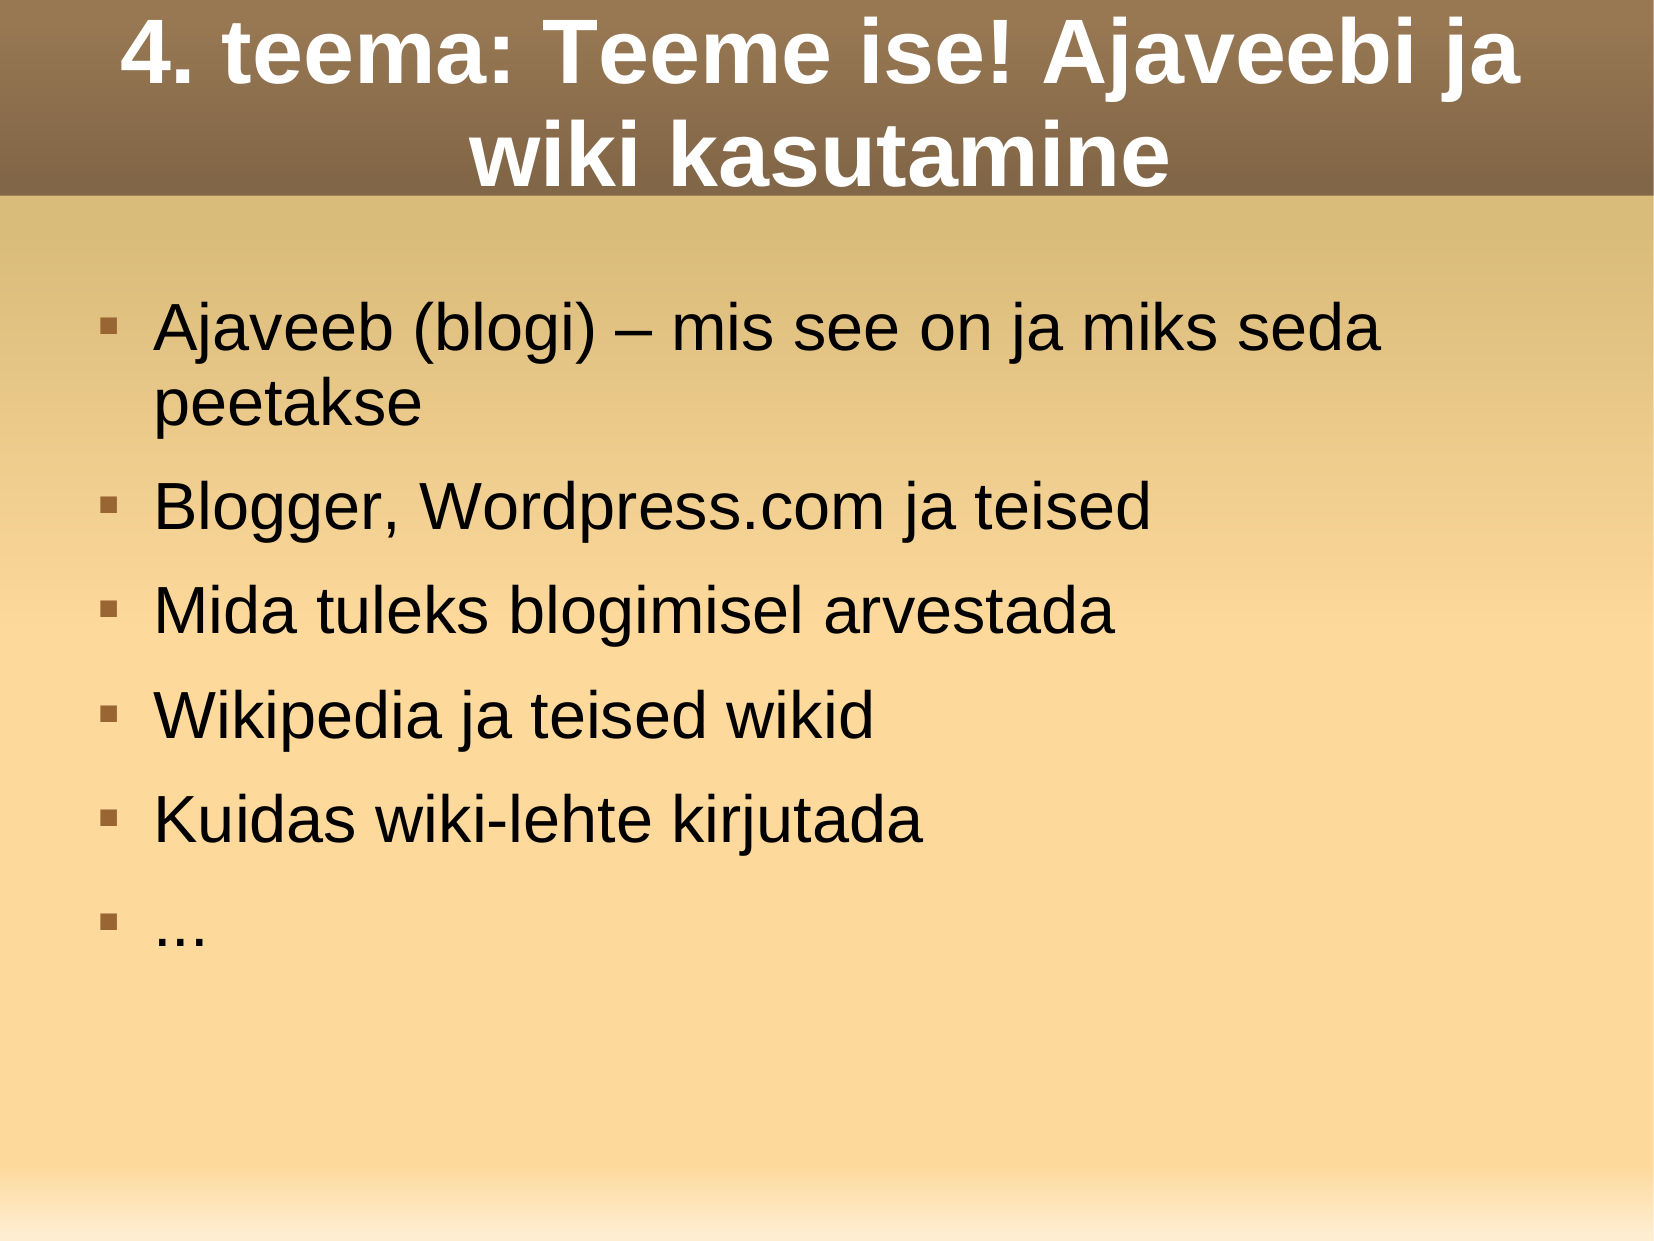

# 4. teema: Teeme ise! Ajaveebi ja wiki kasutamine
Ajaveeb (blogi) – mis see on ja miks seda peetakse
Blogger, Wordpress.com ja teised
Mida tuleks blogimisel arvestada
Wikipedia ja teised wikid
Kuidas wiki-lehte kirjutada
...